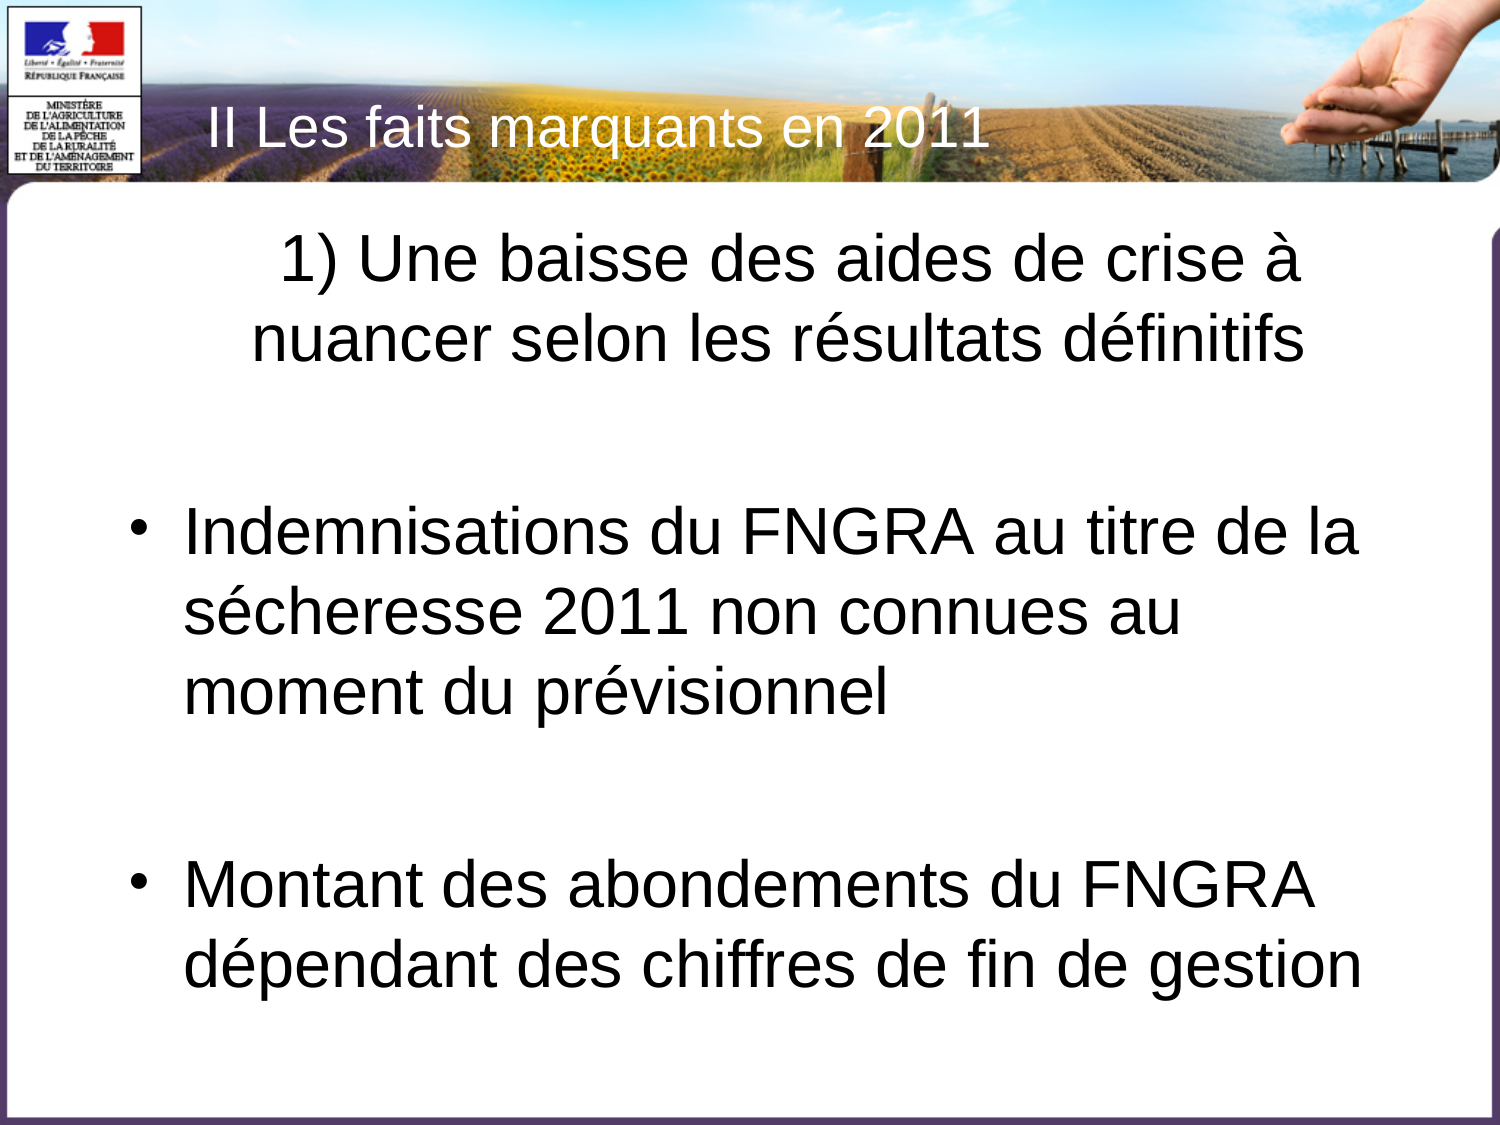

II Les faits marquants en 2011
# 1) Une baisse des aides de crise à nuancer selon les résultats définitifs
Indemnisations du FNGRA au titre de la sécheresse 2011 non connues au moment du prévisionnel
Montant des abondements du FNGRA dépendant des chiffres de fin de gestion